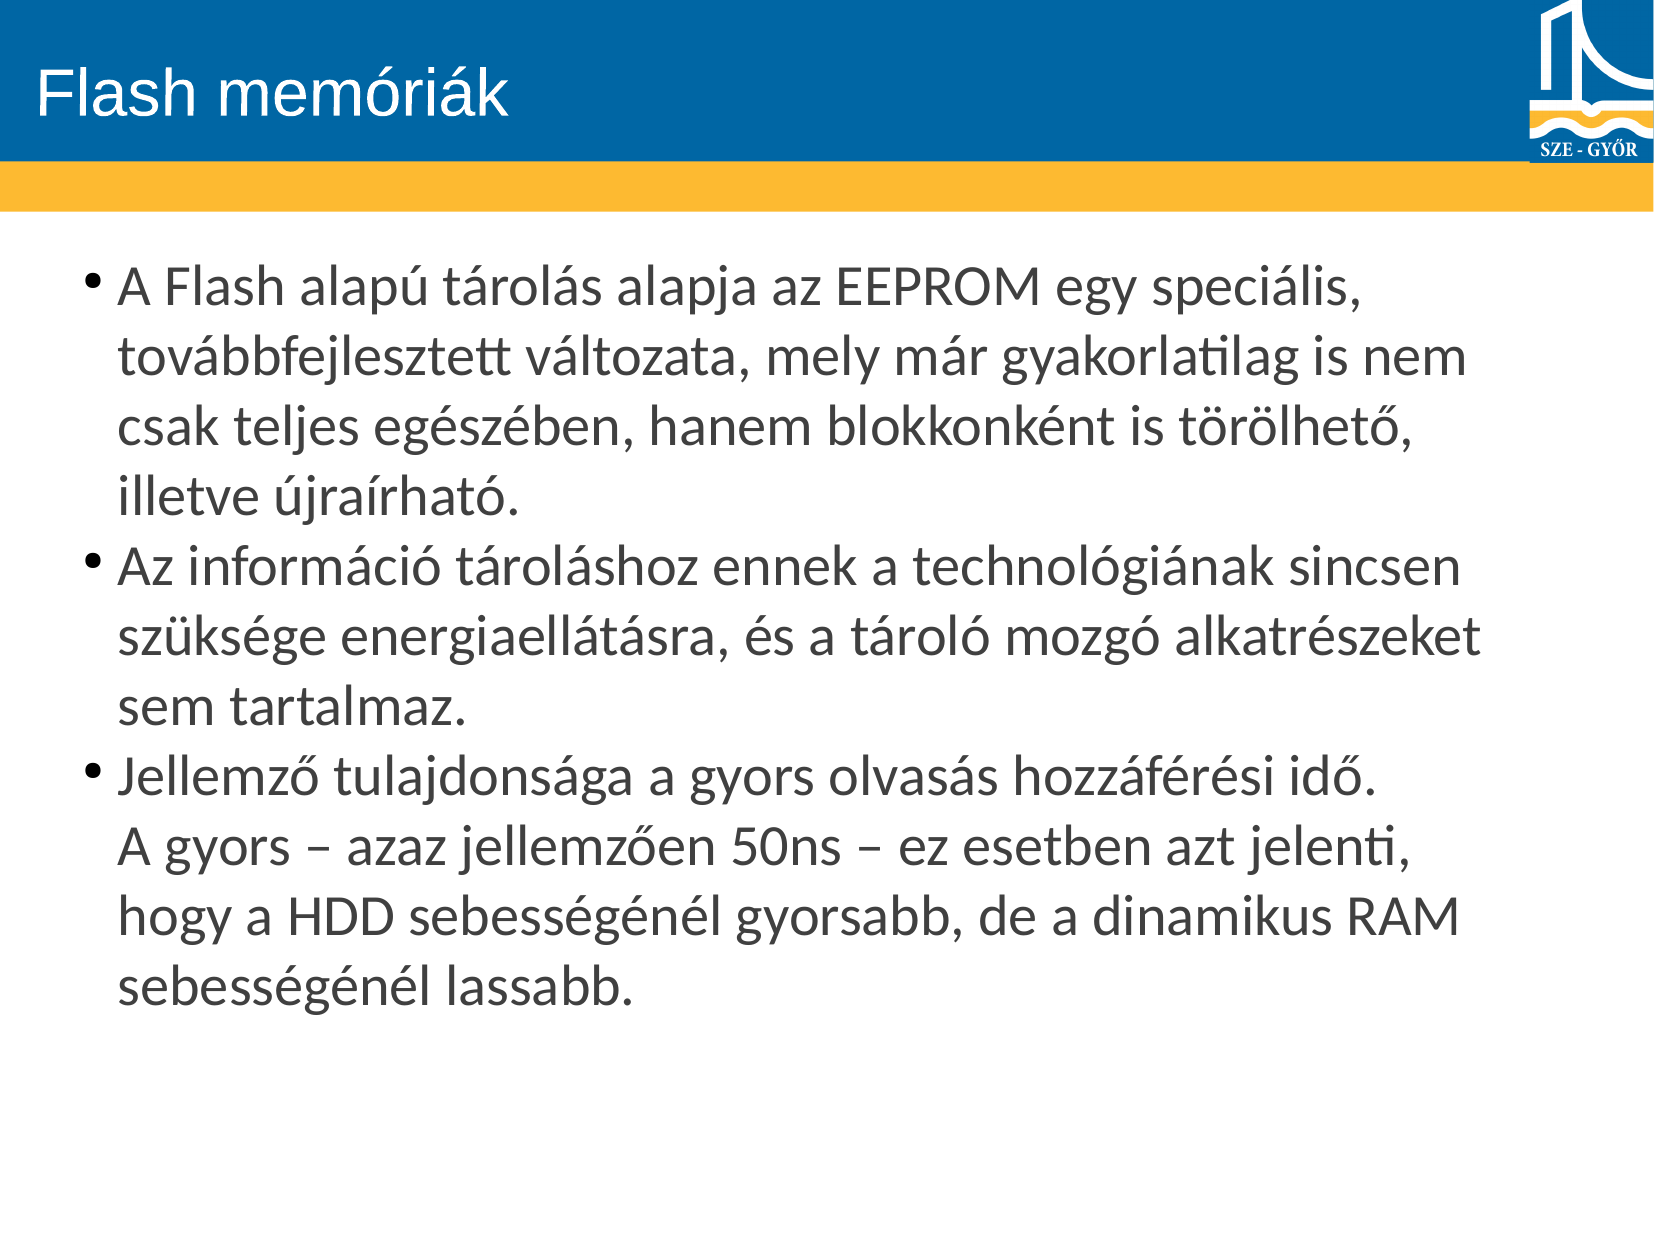

Flash memóriák
A Flash alapú tárolás alapja az EEPROM egy speciális, továbbfejlesztett változata, mely már gyakorlatilag is nem csak teljes egészében, hanem blokkonként is törölhető, illetve újraírható.
Az információ tároláshoz ennek a technológiának sincsen szüksége energiaellátásra, és a tároló mozgó alkatrészeket sem tartalmaz.
Jellemző tulajdonsága a gyors olvasás hozzáférési idő.
A gyors – azaz jellemzően 50ns – ez esetben azt jelenti,
hogy a HDD sebességénél gyorsabb, de a dinamikus RAM sebességénél lassabb.